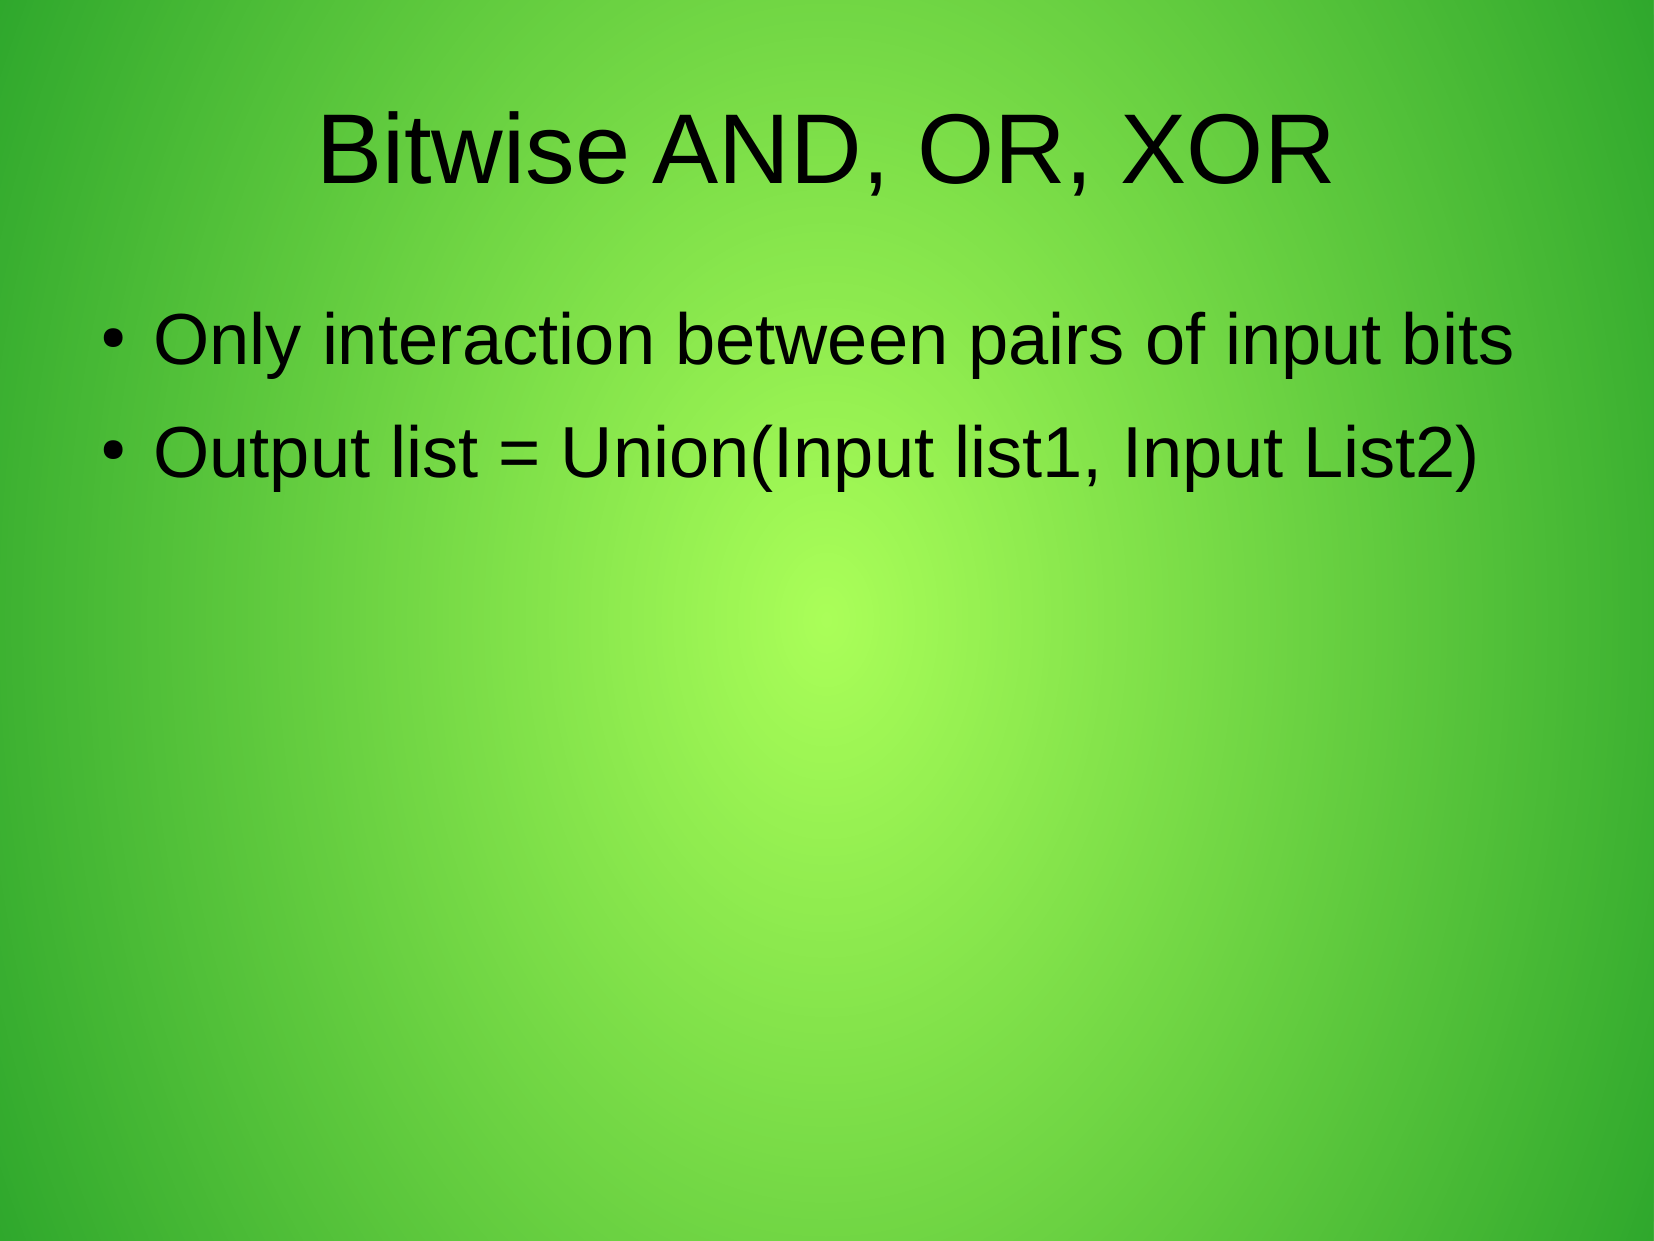

# Bitwise AND, OR, XOR
Only interaction between pairs of input bits
Output list = Union(Input list1, Input List2)